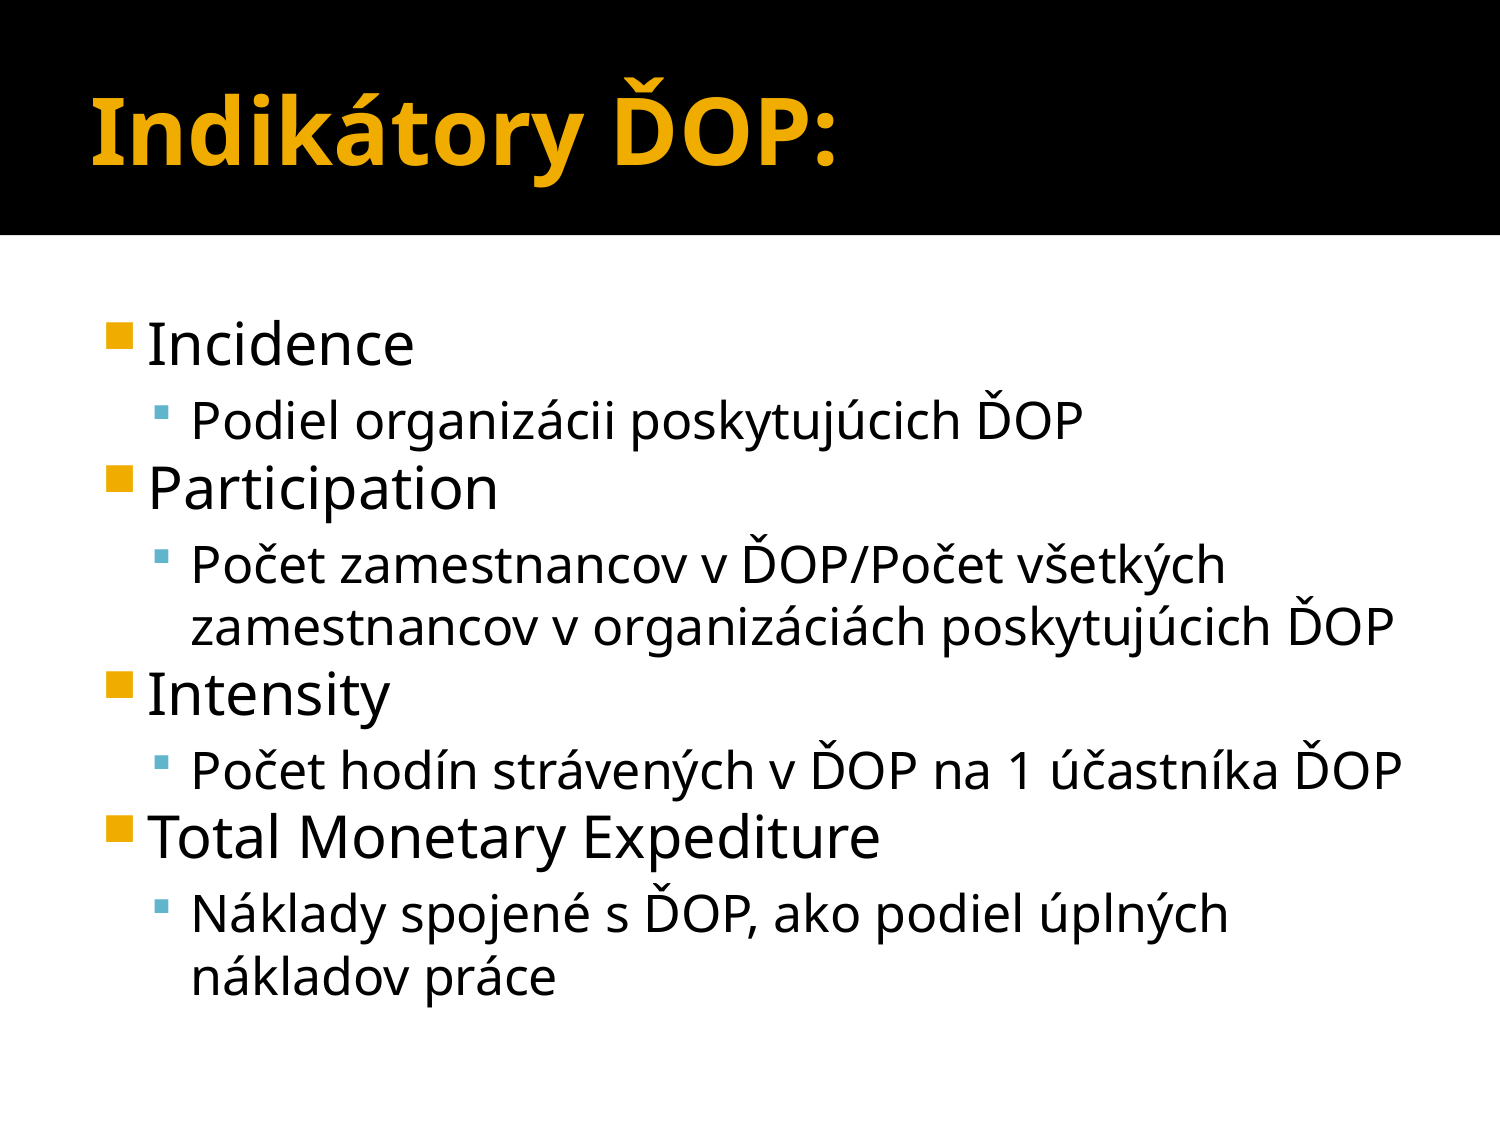

# Indikátory ĎOP:
Incidence
Podiel organizácii poskytujúcich ĎOP
Participation
Počet zamestnancov v ĎOP/Počet všetkých zamestnancov v organizáciách poskytujúcich ĎOP
Intensity
Počet hodín strávených v ĎOP na 1 účastníka ĎOP
Total Monetary Expediture
Náklady spojené s ĎOP, ako podiel úplných nákladov práce